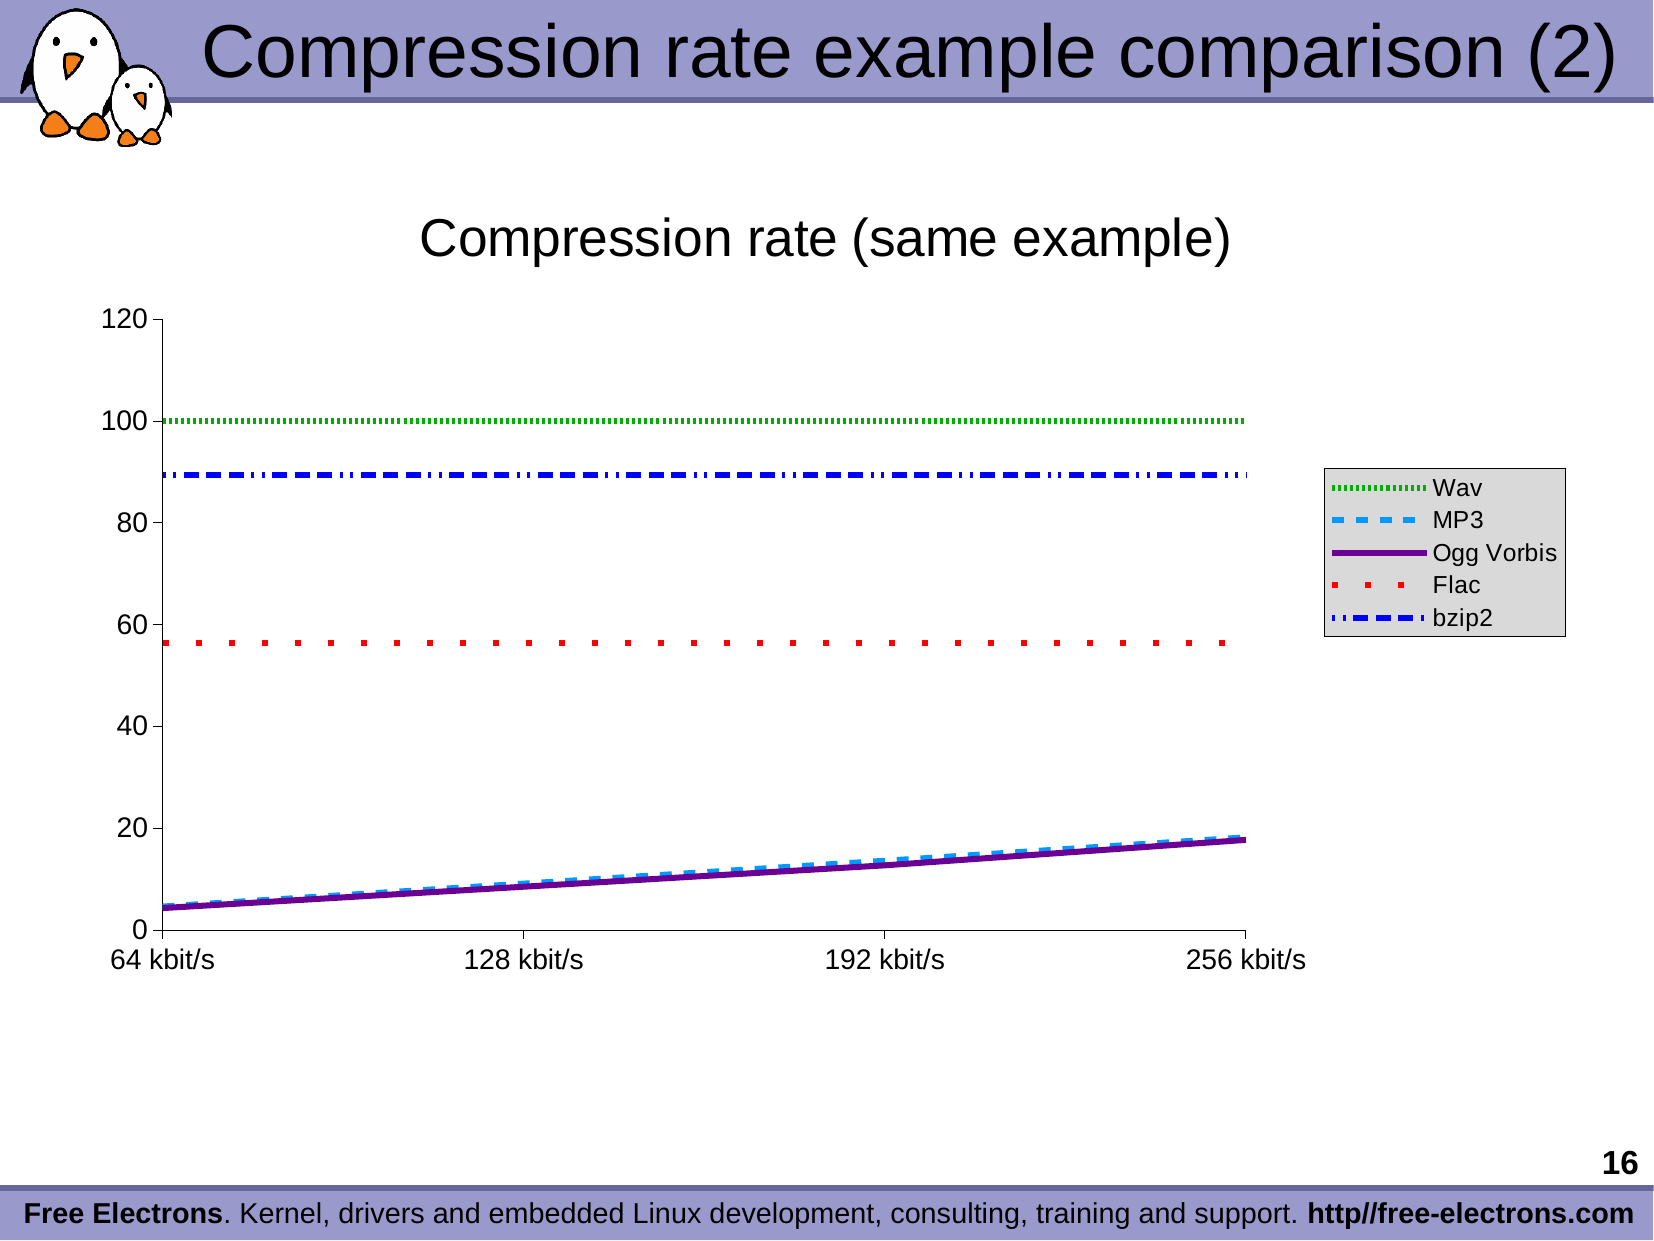

# Compression rate example comparison (2)
### Chart: Compression rate (same example)
| Category | Wav | MP3 | Ogg Vorbis | Flac | bzip2 |
|---|---|---|---|---|---|
| 64 kbit/s | 100.0 | 4.6 | 4.3 | 56.3 | 89.5 |
| 128 kbit/s | 100.0 | 9.1 | 8.5 | 56.3 | 89.5 |
| 192 kbit/s | 100.0 | 13.6 | 12.7 | 56.3 | 89.5 |
| 256 kbit/s | 100.0 | 18.2 | 17.7 | 56.3 | 89.5 |